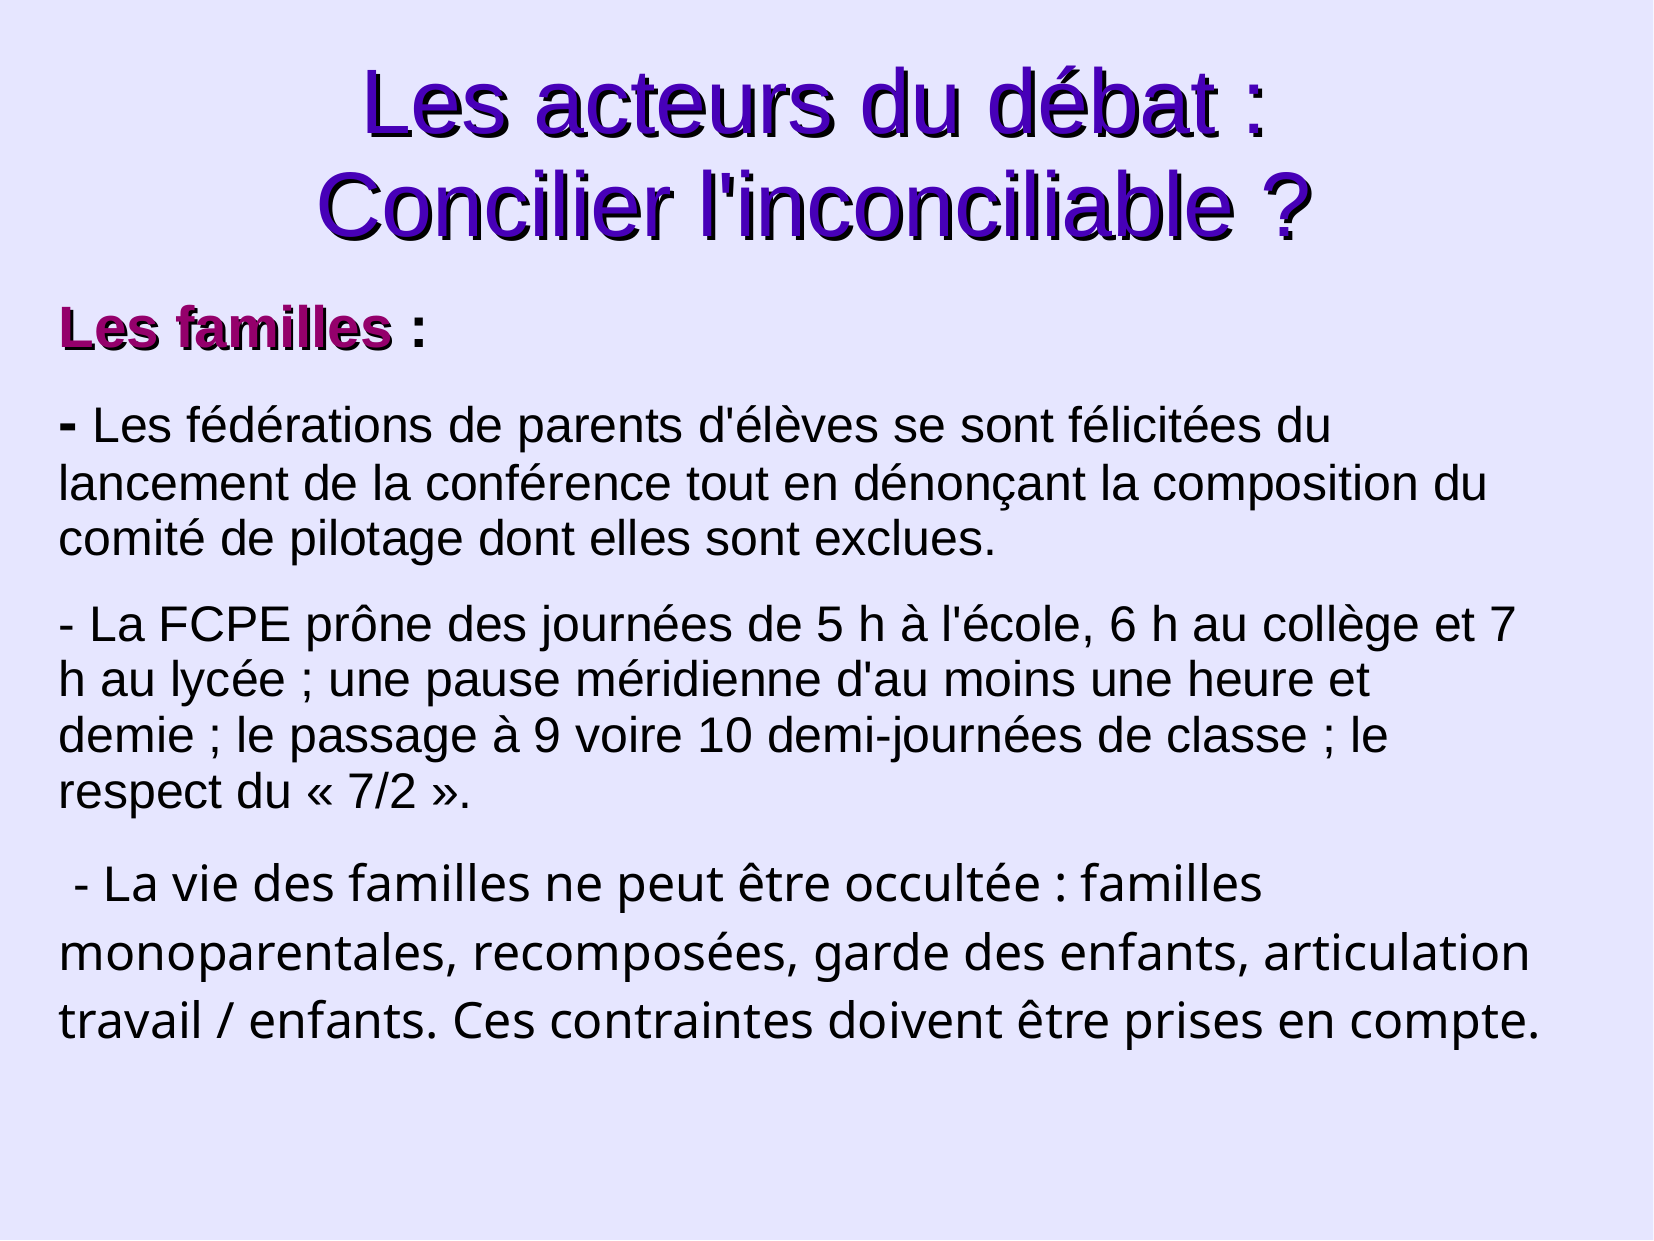

# Les acteurs du débat : Concilier l'inconciliable ?
Les familles :
- Les fédérations de parents d'élèves se sont félicitées du lancement de la conférence tout en dénonçant la composition du comité de pilotage dont elles sont exclues.
- La FCPE prône des journées de 5 h à l'école, 6 h au collège et 7 h au lycée ; une pause méridienne d'au moins une heure et demie ; le passage à 9 voire 10 demi-journées de classe ; le respect du « 7/2 ».
 - La vie des familles ne peut être occultée : familles monoparentales, recomposées, garde des enfants, articulation travail / enfants. Ces contraintes doivent être prises en compte.